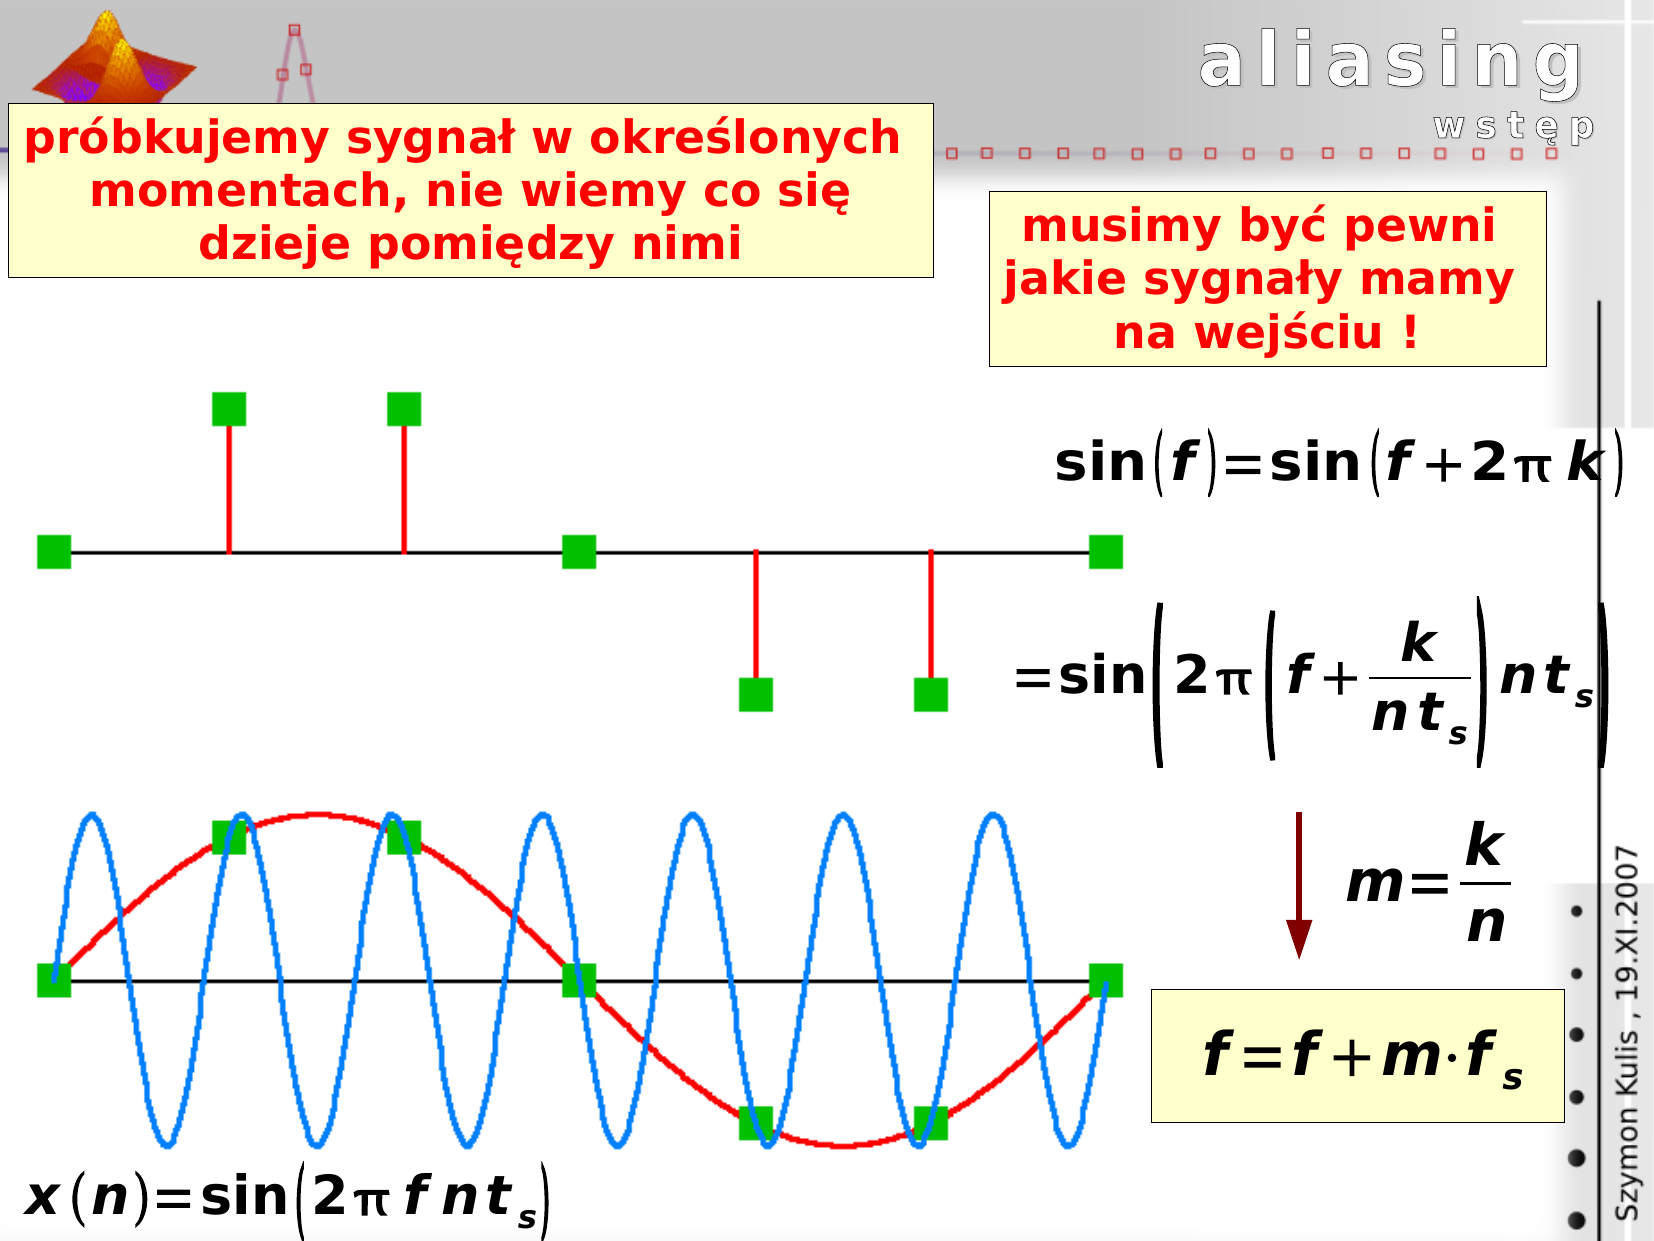

# aliasing wstęp
próbkujemy sygnał w określonych
momentach, nie wiemy co się
dzieje pomiędzy nimi
musimy być pewni
jakie sygnały mamy
na wejściu !